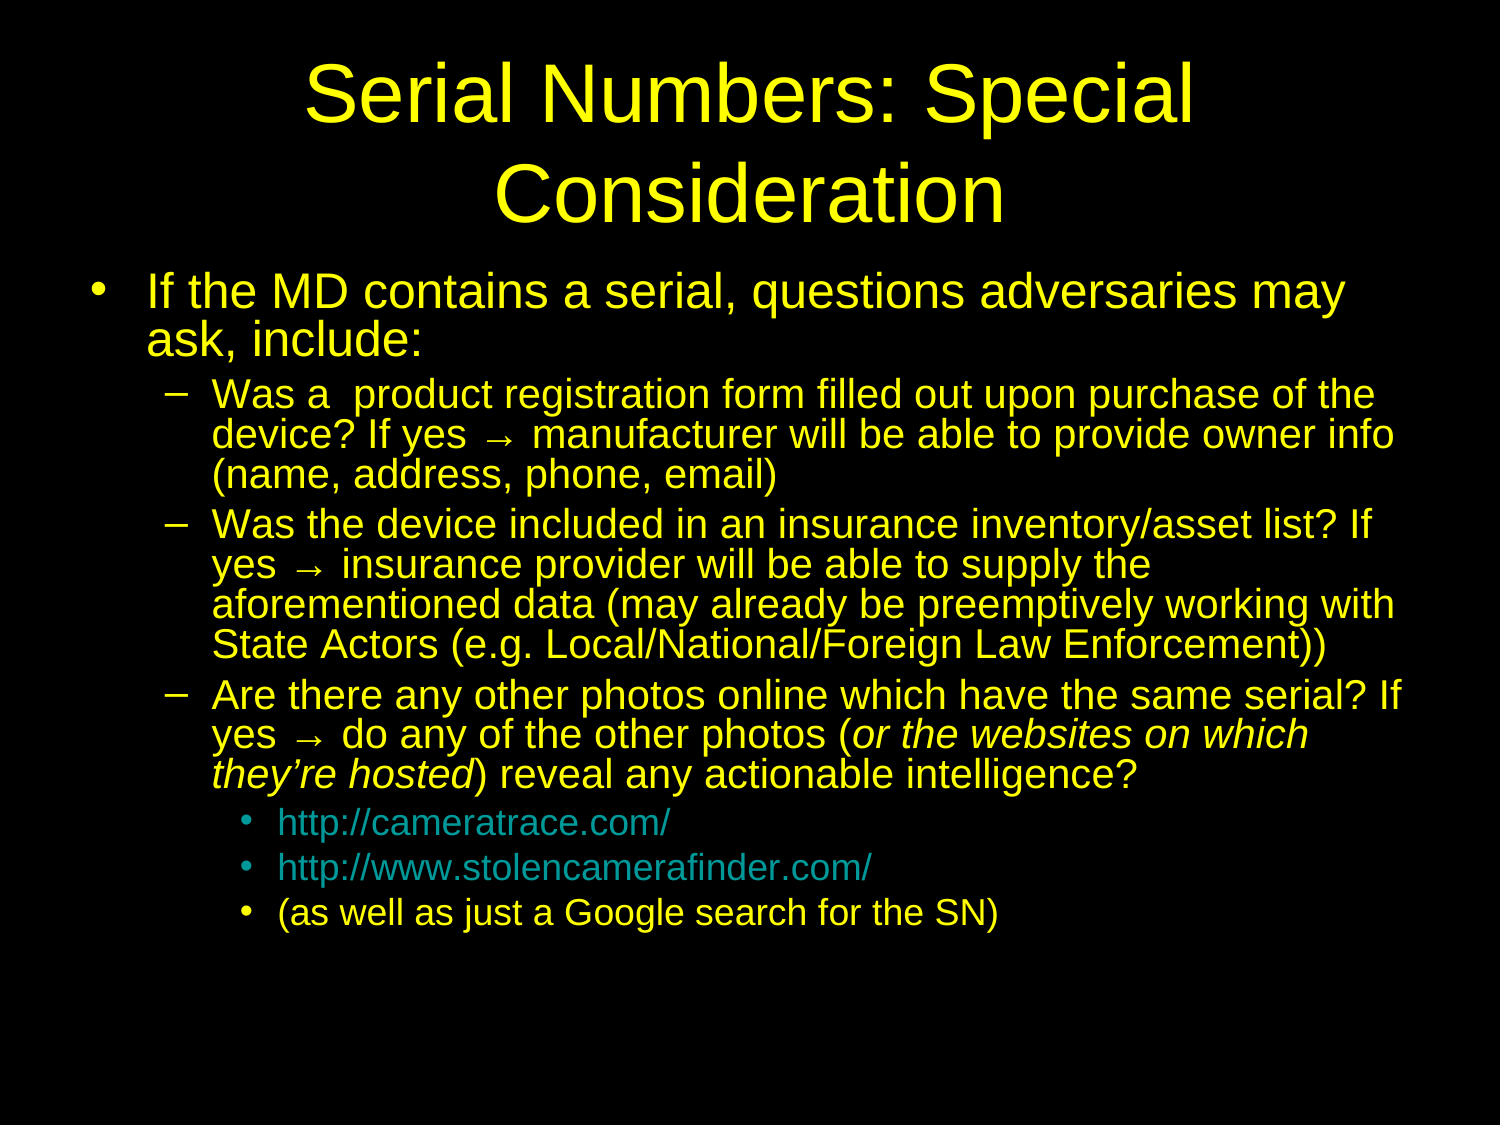

# Serial Numbers: Special Consideration
If the MD contains a serial, questions adversaries may ask, include:
Was a product registration form filled out upon purchase of the device? If yes → manufacturer will be able to provide owner info (name, address, phone, email)
Was the device included in an insurance inventory/asset list? If yes → insurance provider will be able to supply the aforementioned data (may already be preemptively working with State Actors (e.g. Local/National/Foreign Law Enforcement))
Are there any other photos online which have the same serial? If yes → do any of the other photos (or the websites on which they’re hosted) reveal any actionable intelligence?
http://cameratrace.com/
http://www.stolencamerafinder.com/
(as well as just a Google search for the SN)